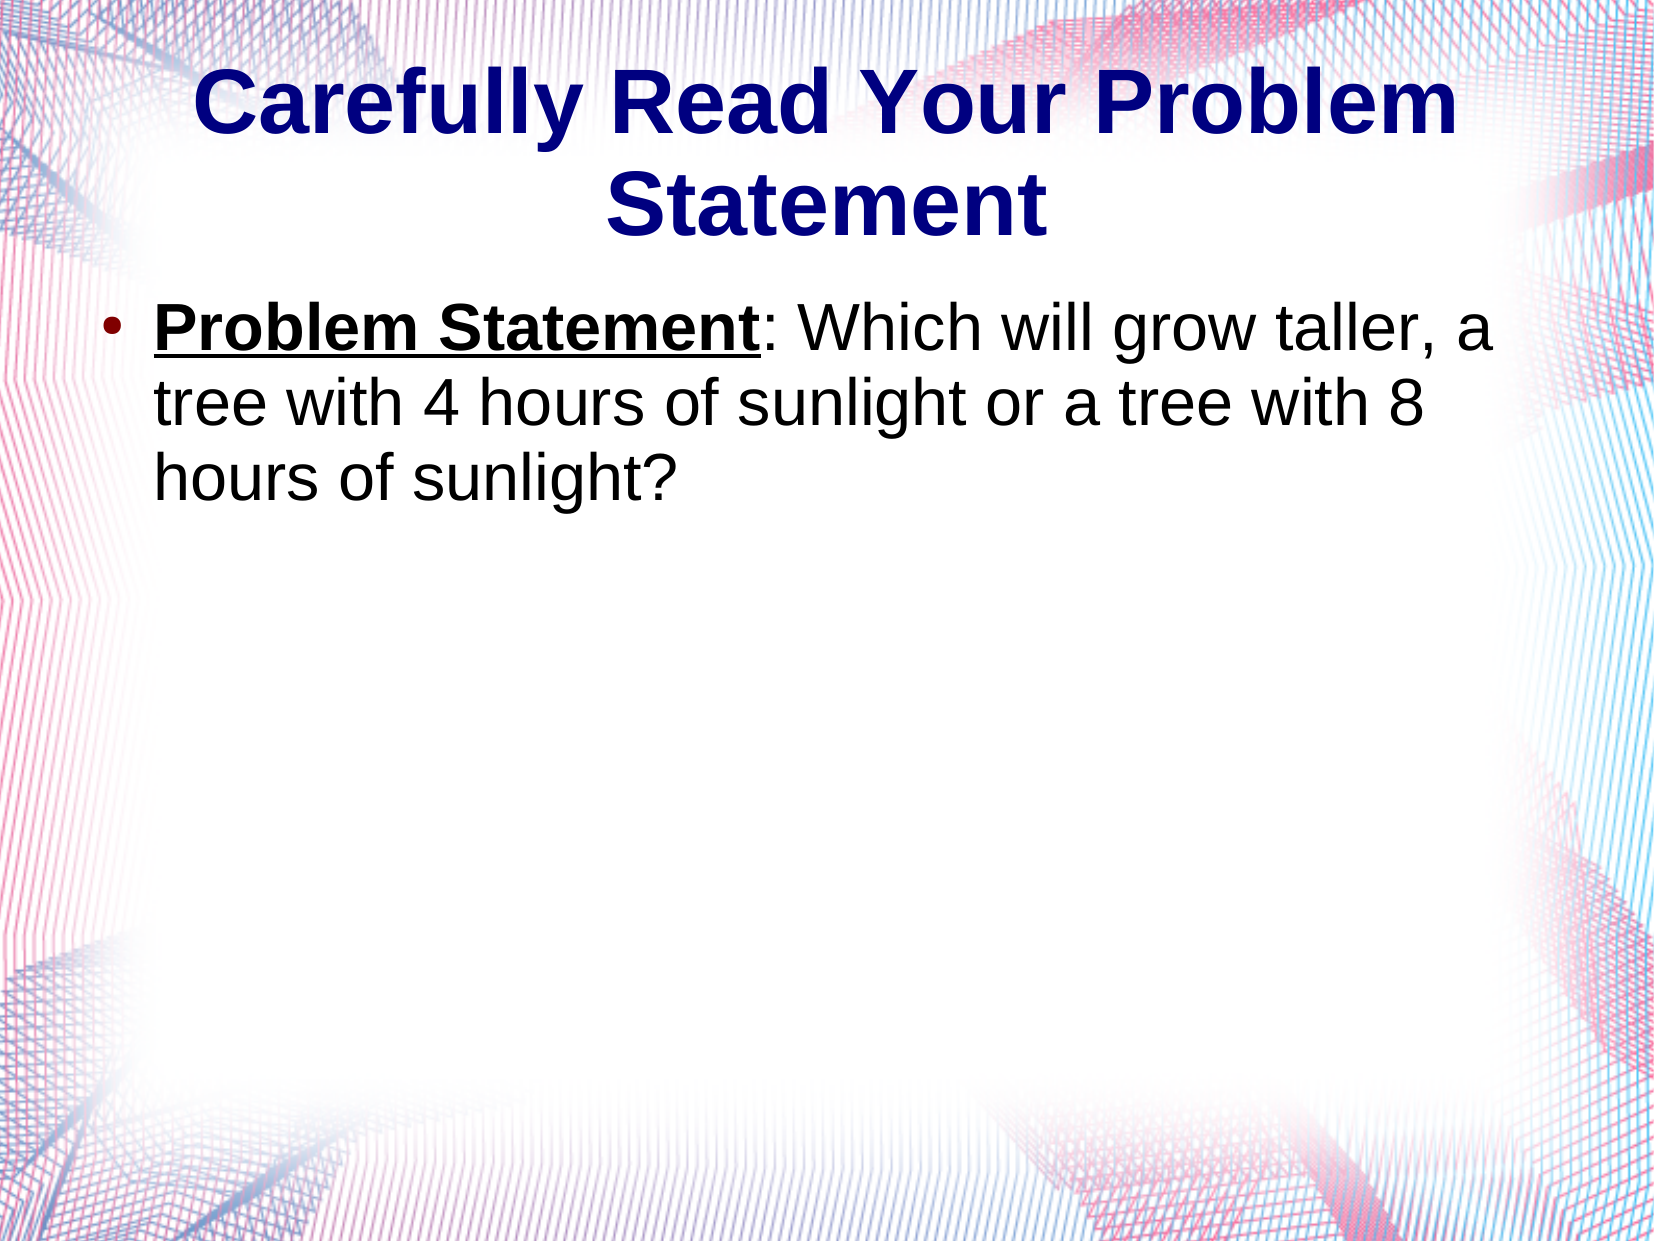

# Carefully Read Your Problem Statement
Problem Statement: Which will grow taller, a tree with 4 hours of sunlight or a tree with 8 hours of sunlight?